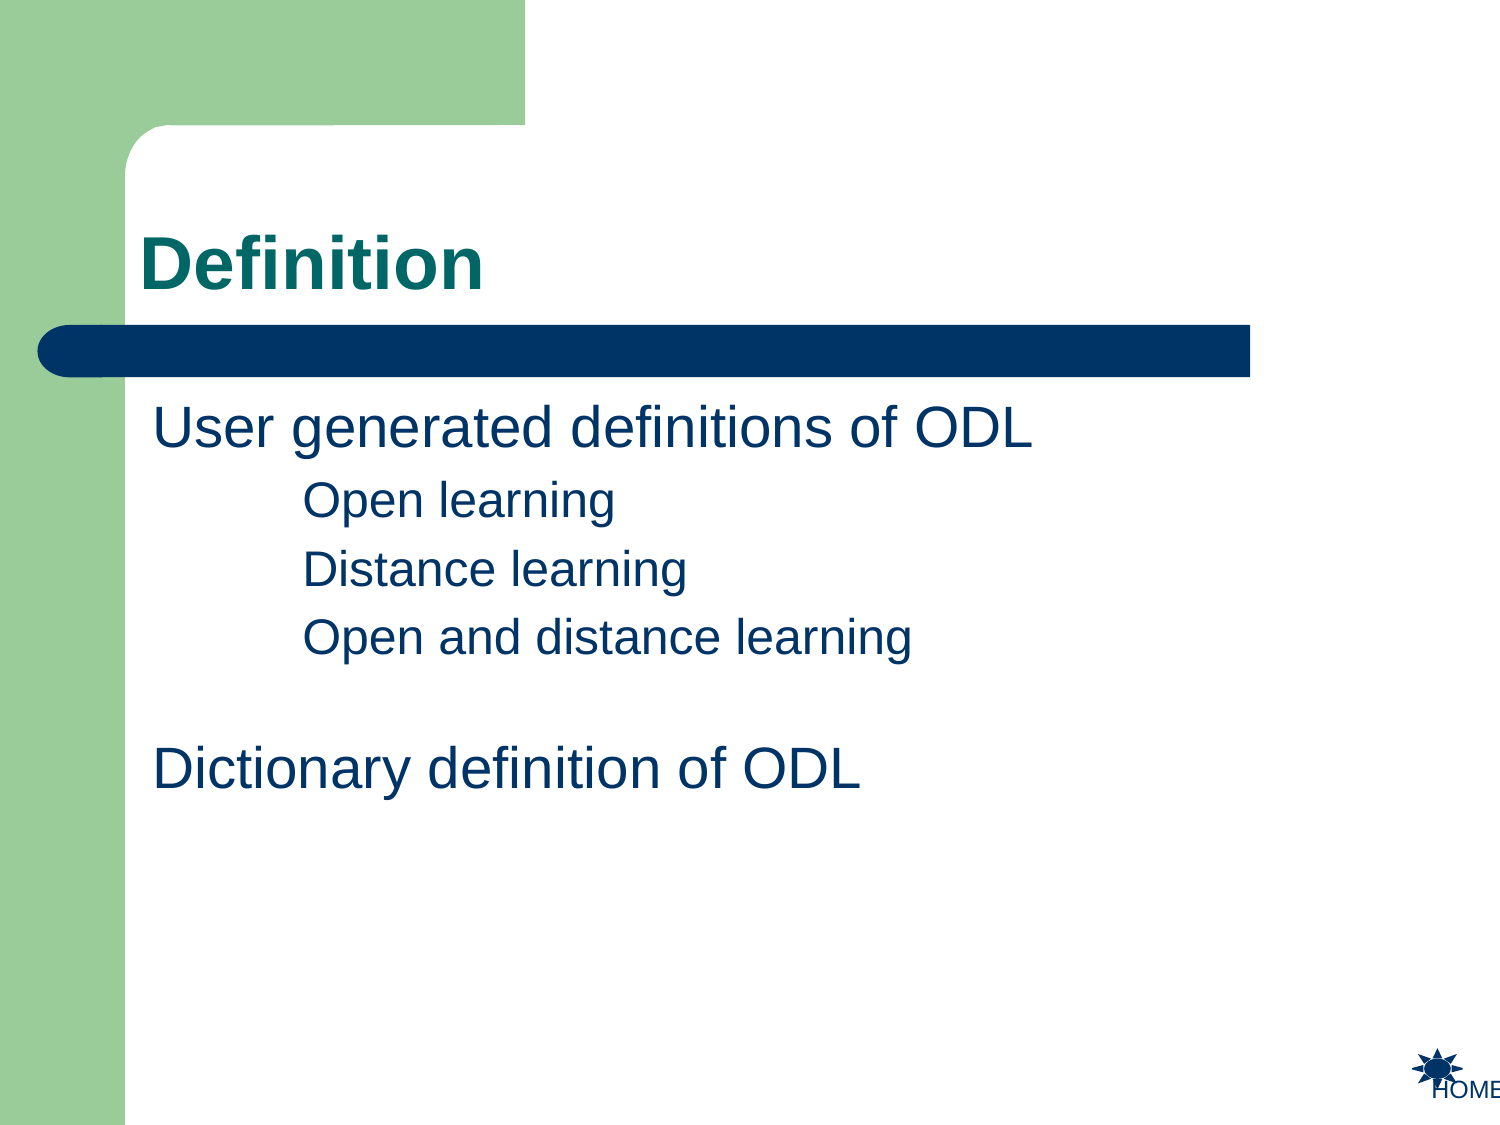

# Definition
User generated definitions of ODL
Open learning
Distance learning
Open and distance learning
Dictionary definition of ODL
HOME